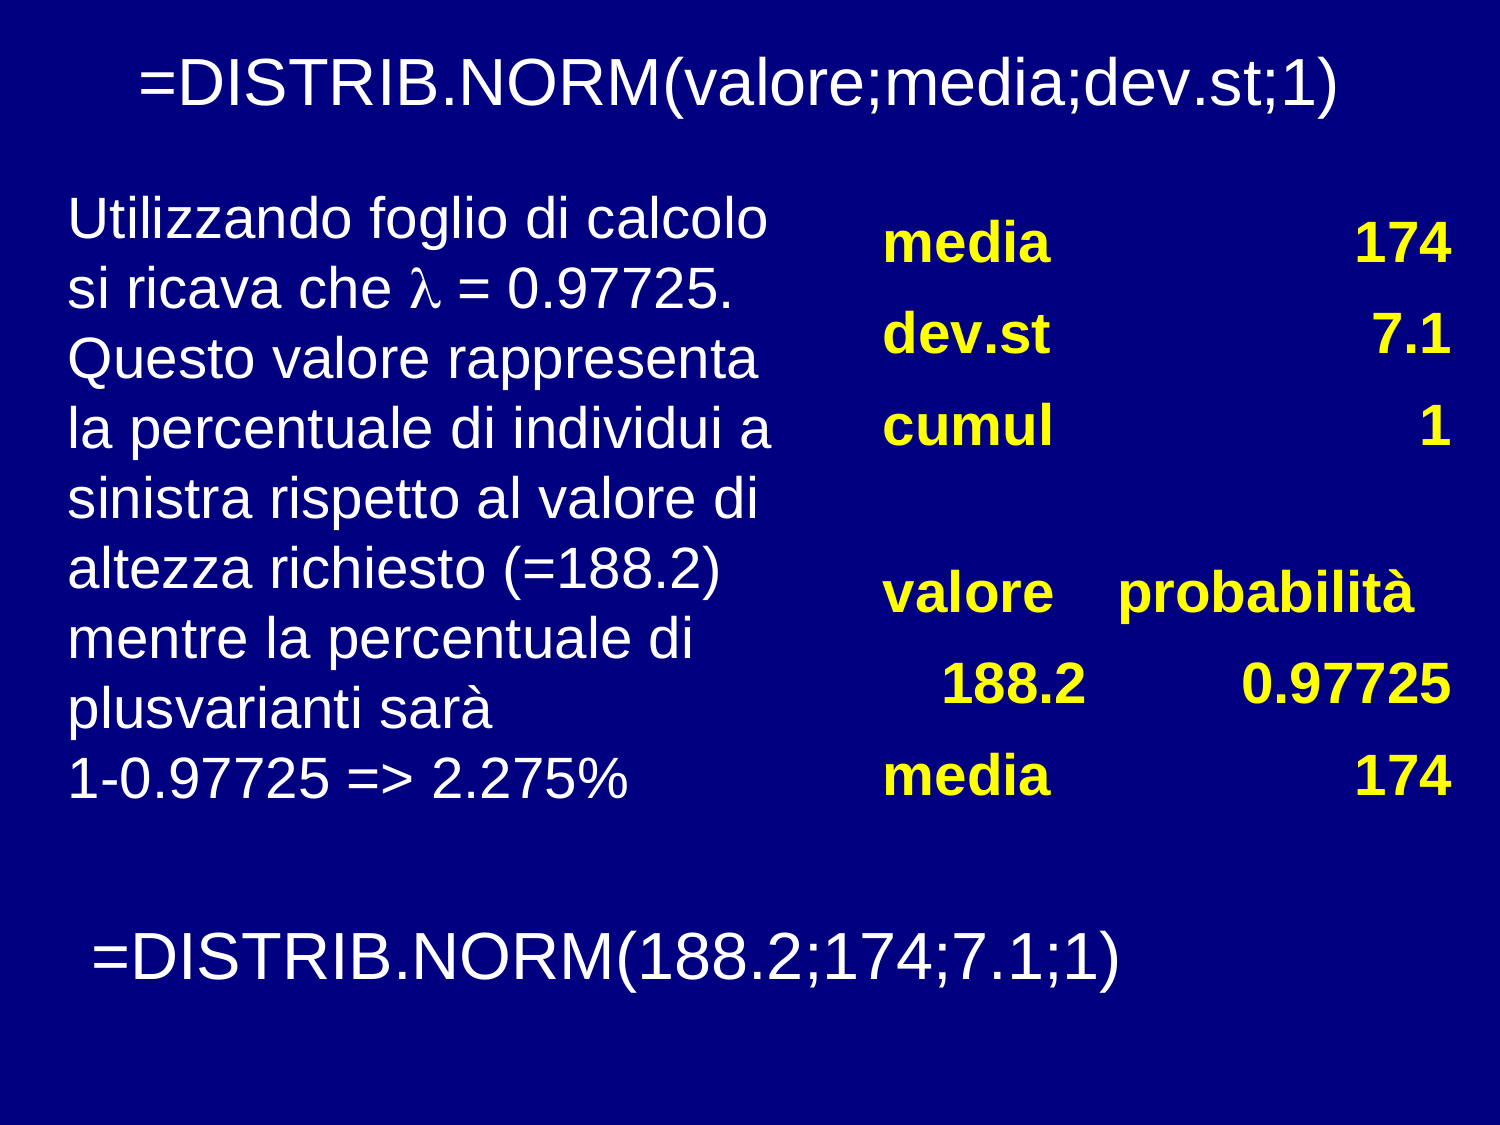

=DISTRIB.NORM(valore;media;dev.st;1)
Utilizzando foglio di calcolo si ricava che  = 0.97725.
Questo valore rappresenta la percentuale di individui a sinistra rispetto al valore di altezza richiesto (=188.2) mentre la percentuale di plusvarianti sarà
1-0.97725 => 2.275%
| media | 174 |
| --- | --- |
| dev.st | 7.1 |
| cumul | 1 |
| | |
| valore | probabilità |
| 188.2 | 0.97725 |
| media | 174 |
=DISTRIB.NORM(188.2;174;7.1;1)